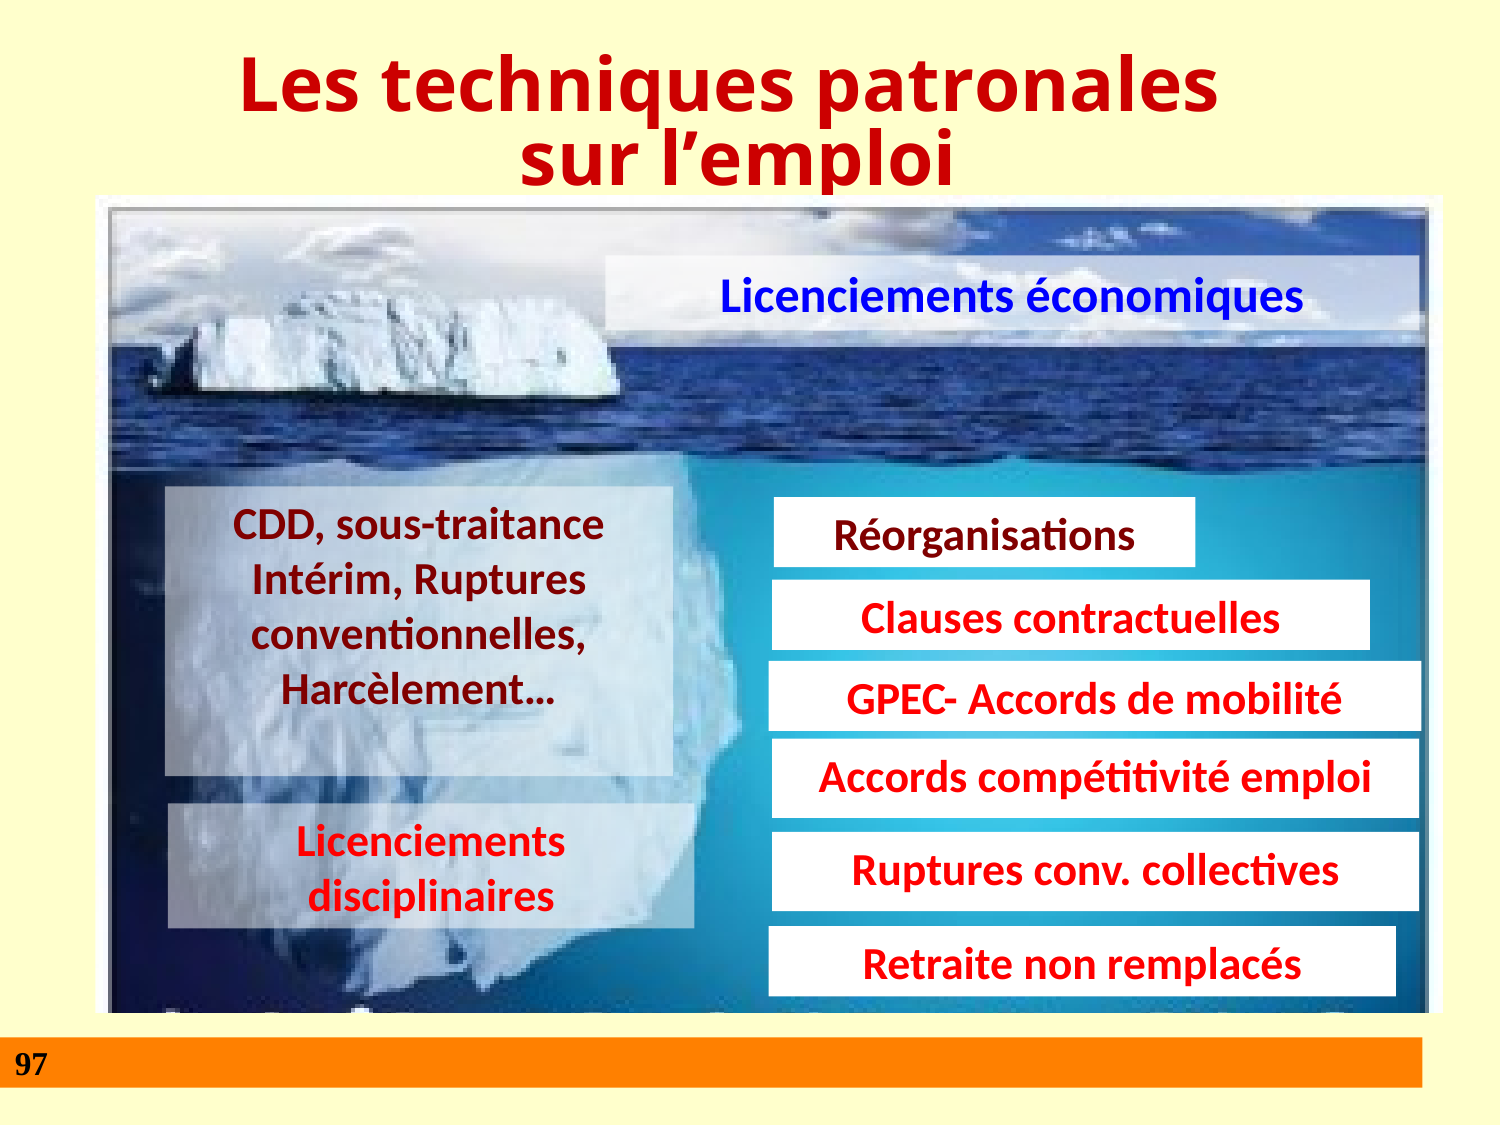

# Les techniques patronales sur l’emploi
Licenciements économiques
CDD, sous-traitance
Intérim, Ruptures conventionnelles,
Harcèlement…
Réorganisations
Clauses contractuelles
GPEC- Accords de mobilité
Accords compétitivité emploi
Licenciements disciplinaires
Ruptures conv. collectives
Retraite non remplacés